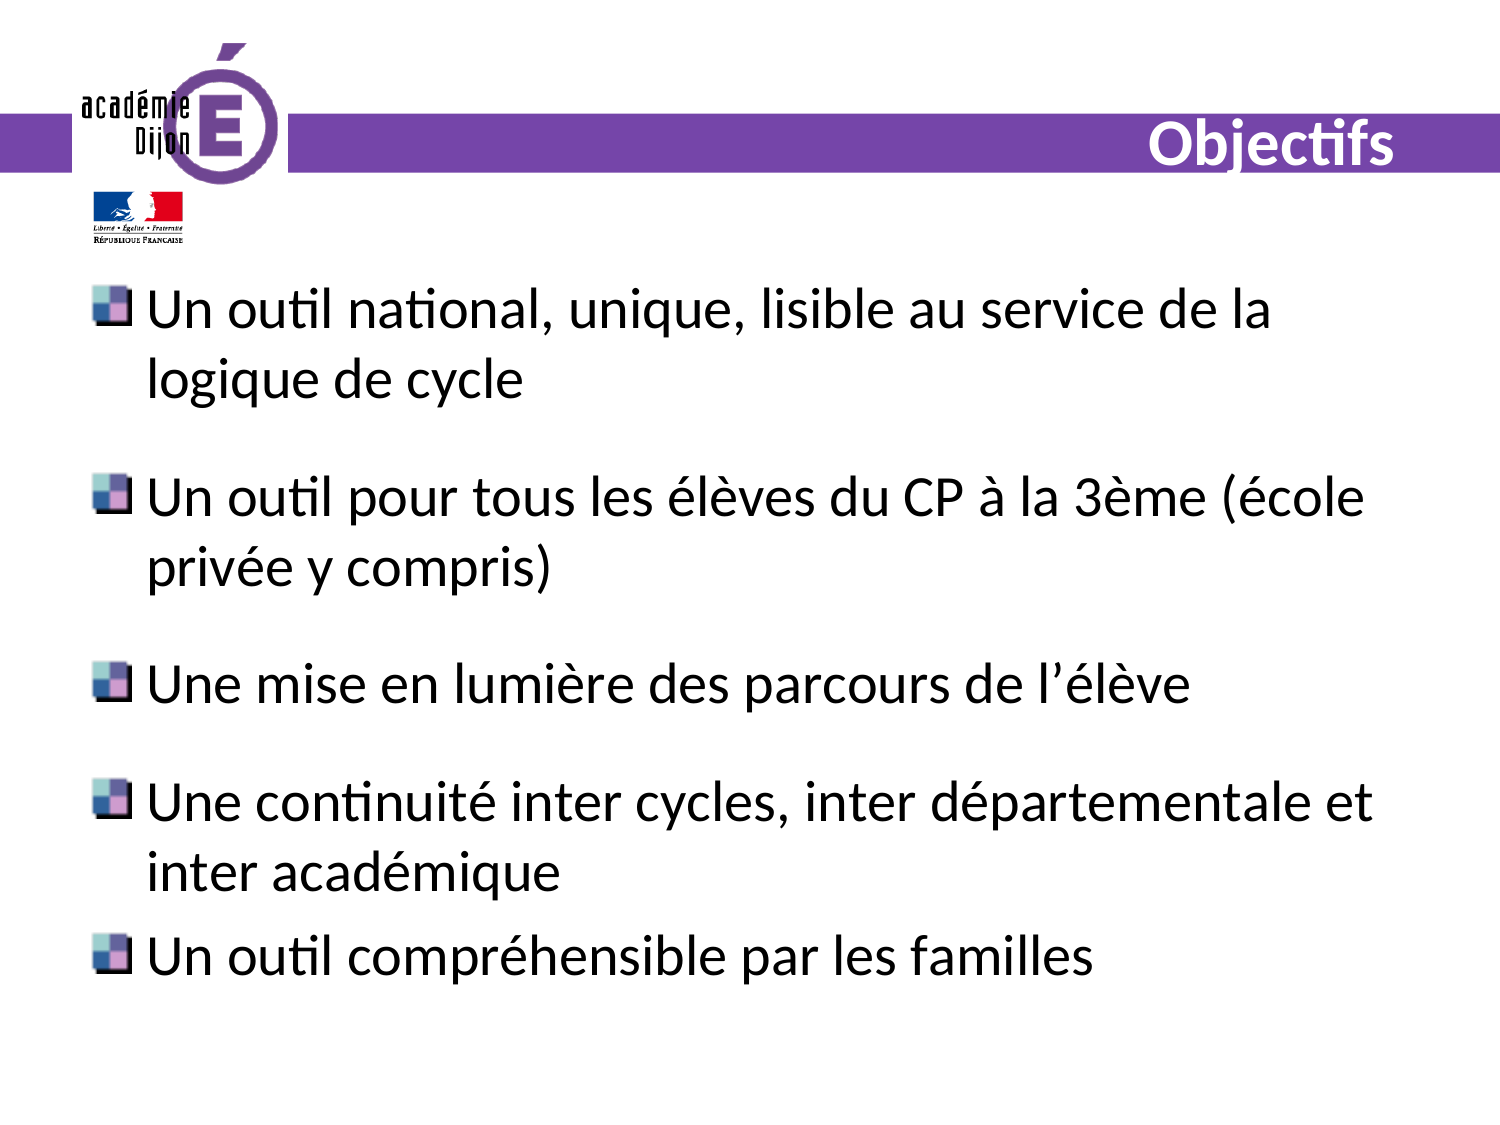

Objectifs
Un outil national, unique, lisible au service de la logique de cycle
Un outil pour tous les élèves du CP à la 3ème (école privée y compris)
Une mise en lumière des parcours de l’élève
Une continuité inter cycles, inter départementale et inter académique
Un outil compréhensible par les familles